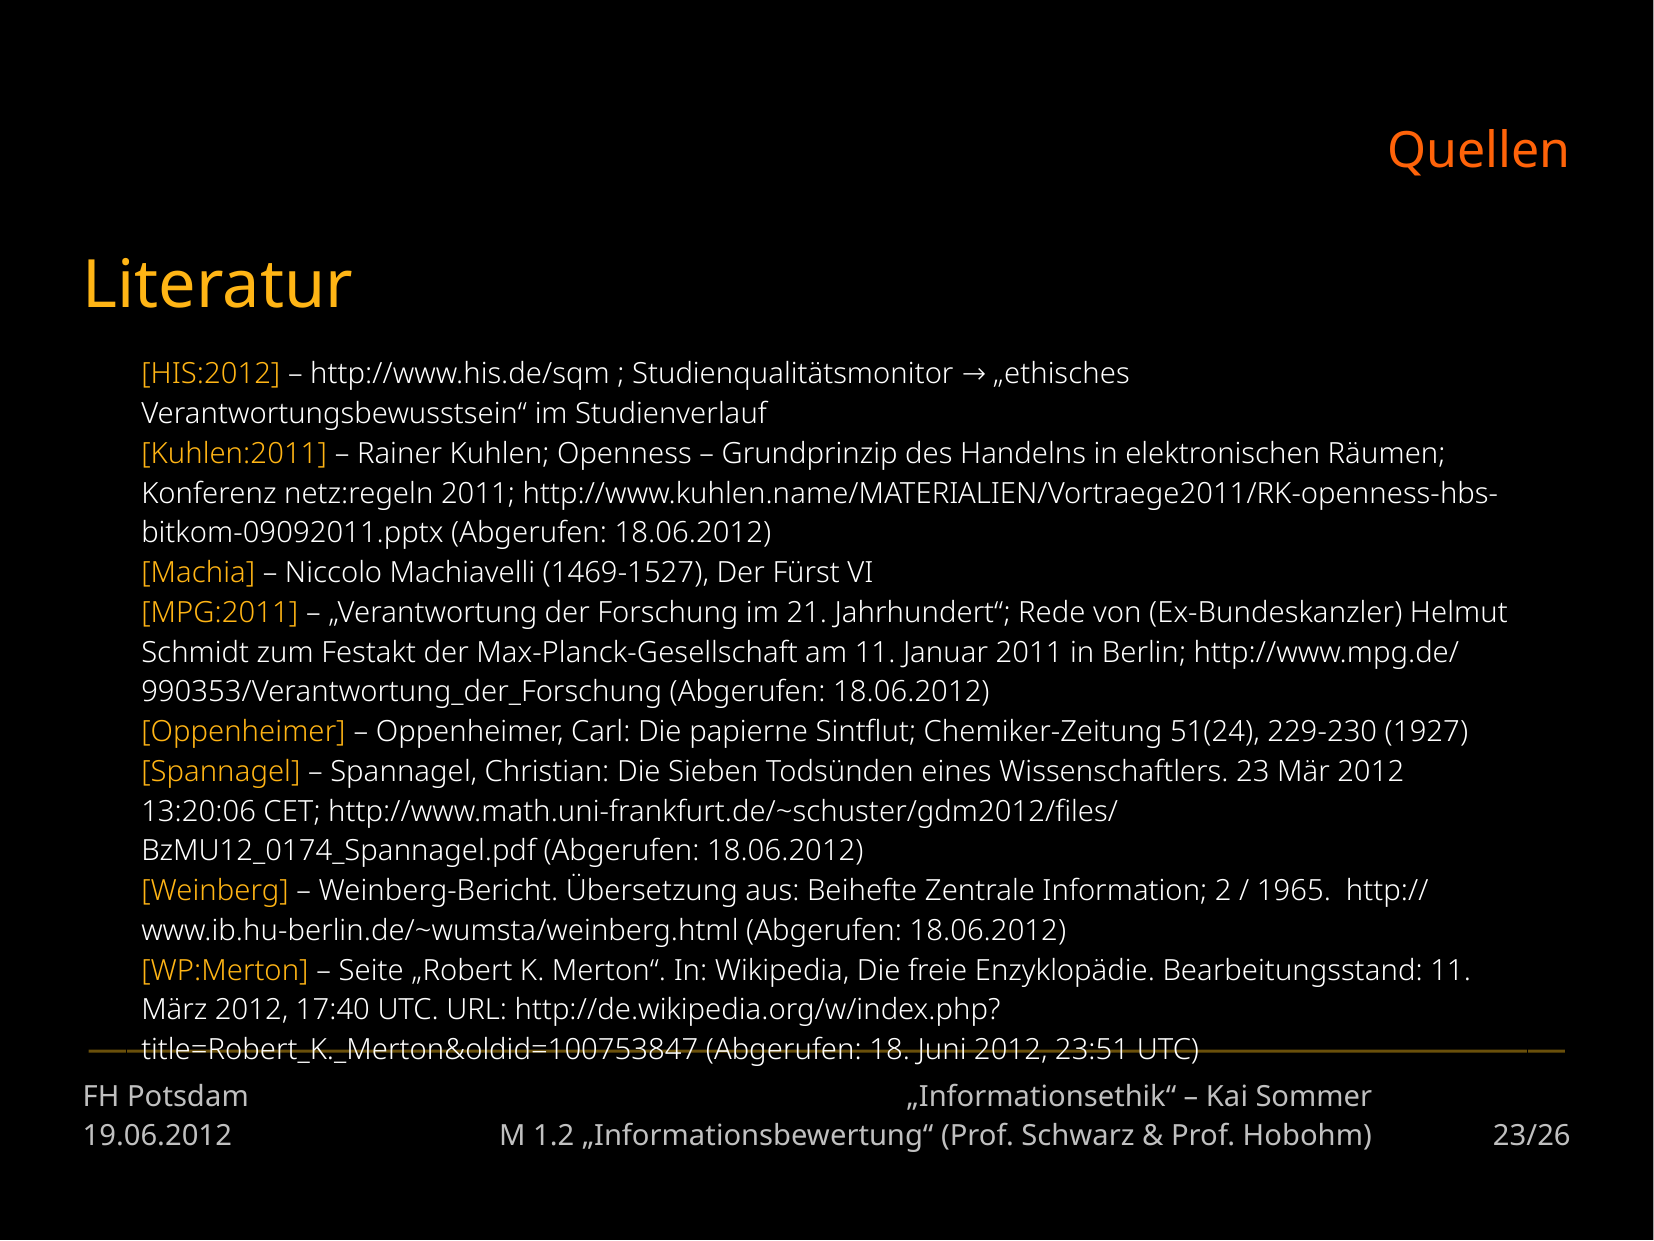

# Quellen
Literatur
[HIS:2012] – http://www.his.de/sqm ; Studienqualitätsmonitor → „ethisches Verantwortungsbewusstsein“ im Studienverlauf
[Kuhlen:2011] – Rainer Kuhlen; Openness – Grundprinzip des Handelns in elektronischen Räumen; Konferenz netz:regeln 2011; http://www.kuhlen.name/MATERIALIEN/Vortraege2011/RK-openness-hbs-bitkom-09092011.pptx (Abgerufen: 18.06.2012)
[Machia] – Niccolo Machiavelli (1469-1527), Der Fürst VI
[MPG:2011] – „Verantwortung der Forschung im 21. Jahrhundert“; Rede von (Ex-Bundeskanzler) Helmut Schmidt zum Festakt der Max-Planck-Gesellschaft am 11. Januar 2011 in Berlin; http://www.mpg.de/990353/Verantwortung_der_Forschung (Abgerufen: 18.06.2012)
[Oppenheimer] – Oppenheimer, Carl: Die papierne Sintflut; Chemiker-Zeitung 51(24), 229-230 (1927)
[Spannagel] – Spannagel, Christian: Die Sieben Todsünden eines Wissenschaftlers. 23 Mär 2012 13:20:06 CET; http://www.math.uni-frankfurt.de/~schuster/gdm2012/files/BzMU12_0174_Spannagel.pdf (Abgerufen: 18.06.2012)
[Weinberg] – Weinberg-Bericht. Übersetzung aus: Beihefte Zentrale Information; 2 / 1965. http://www.ib.hu-berlin.de/~wumsta/weinberg.html (Abgerufen: 18.06.2012)
[WP:Merton] – Seite „Robert K. Merton“. In: Wikipedia, Die freie Enzyklopädie. Bearbeitungsstand: 11. März 2012, 17:40 UTC. URL: http://de.wikipedia.org/w/index.php?title=Robert_K._Merton&oldid=100753847 (Abgerufen: 18. Juni 2012, 23:51 UTC)
23